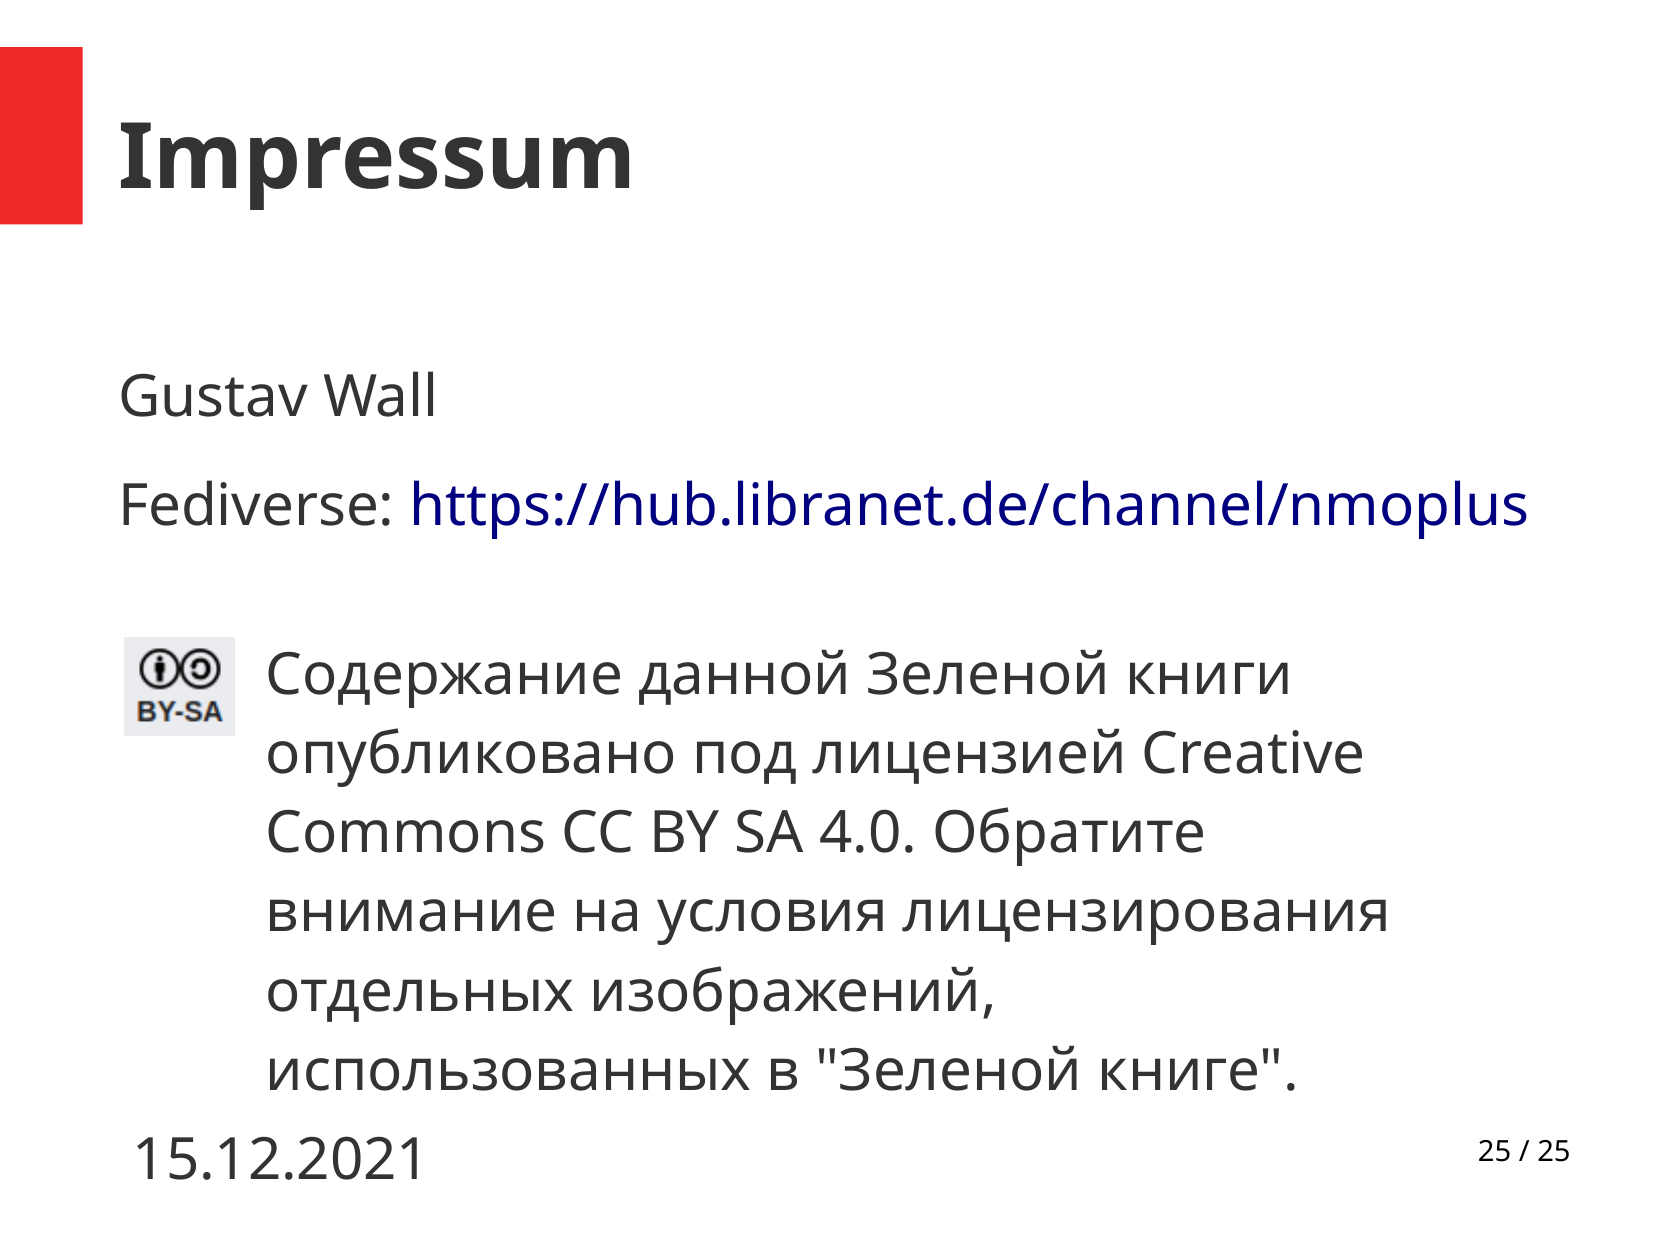

# Impressum
Gustav Wall
Fediverse: https://hub.libranet.de/channel/nmoplus
Содержание данной Зеленой книги опубликовано под лицензией Creative Commons CC BY SA 4.0. Обратите внимание на условия лицензирования отдельных изображений, использованных в "Зеленой книге".
15.12.2021
25